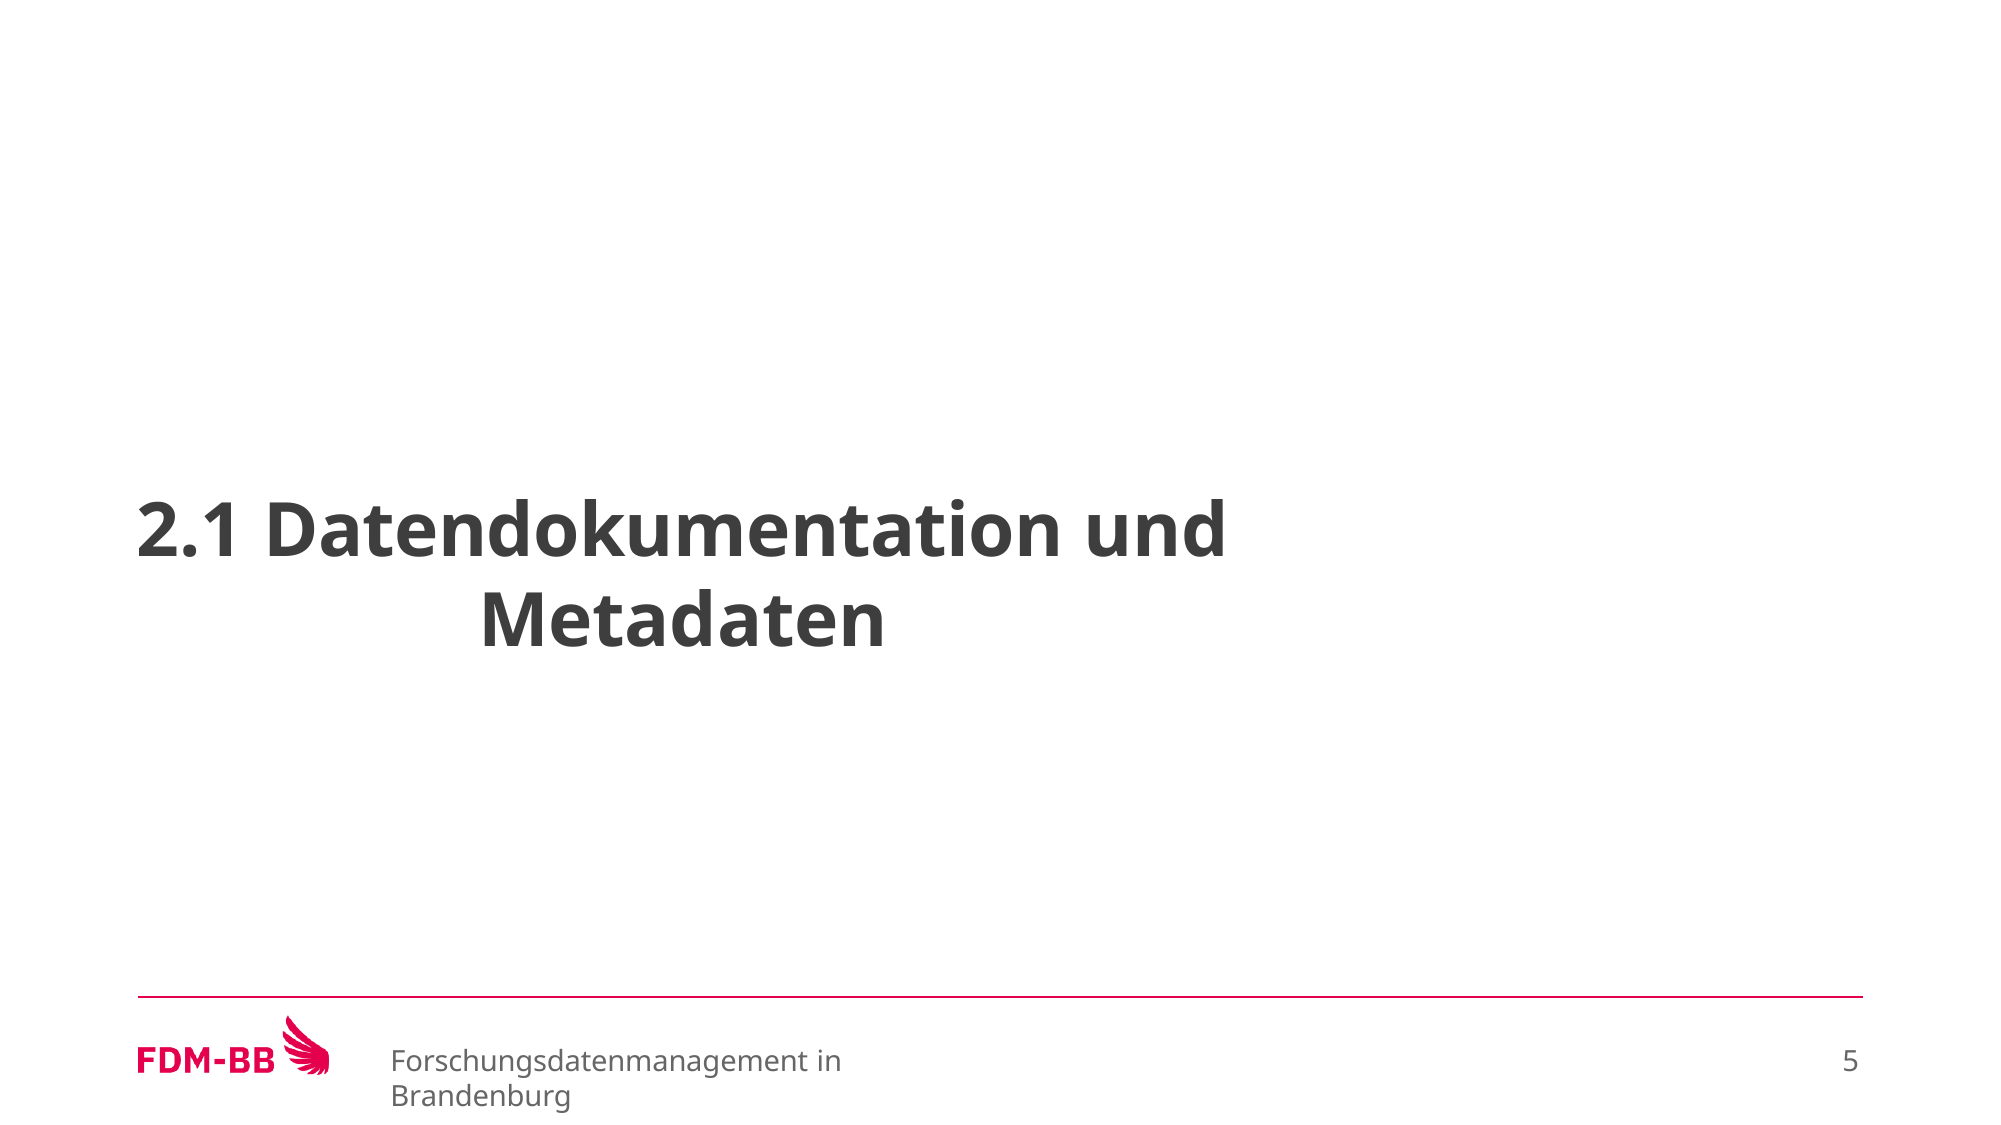

# 2.1 Datendokumentation und Metadaten
Forschungsdatenmanagement in Brandenburg
5